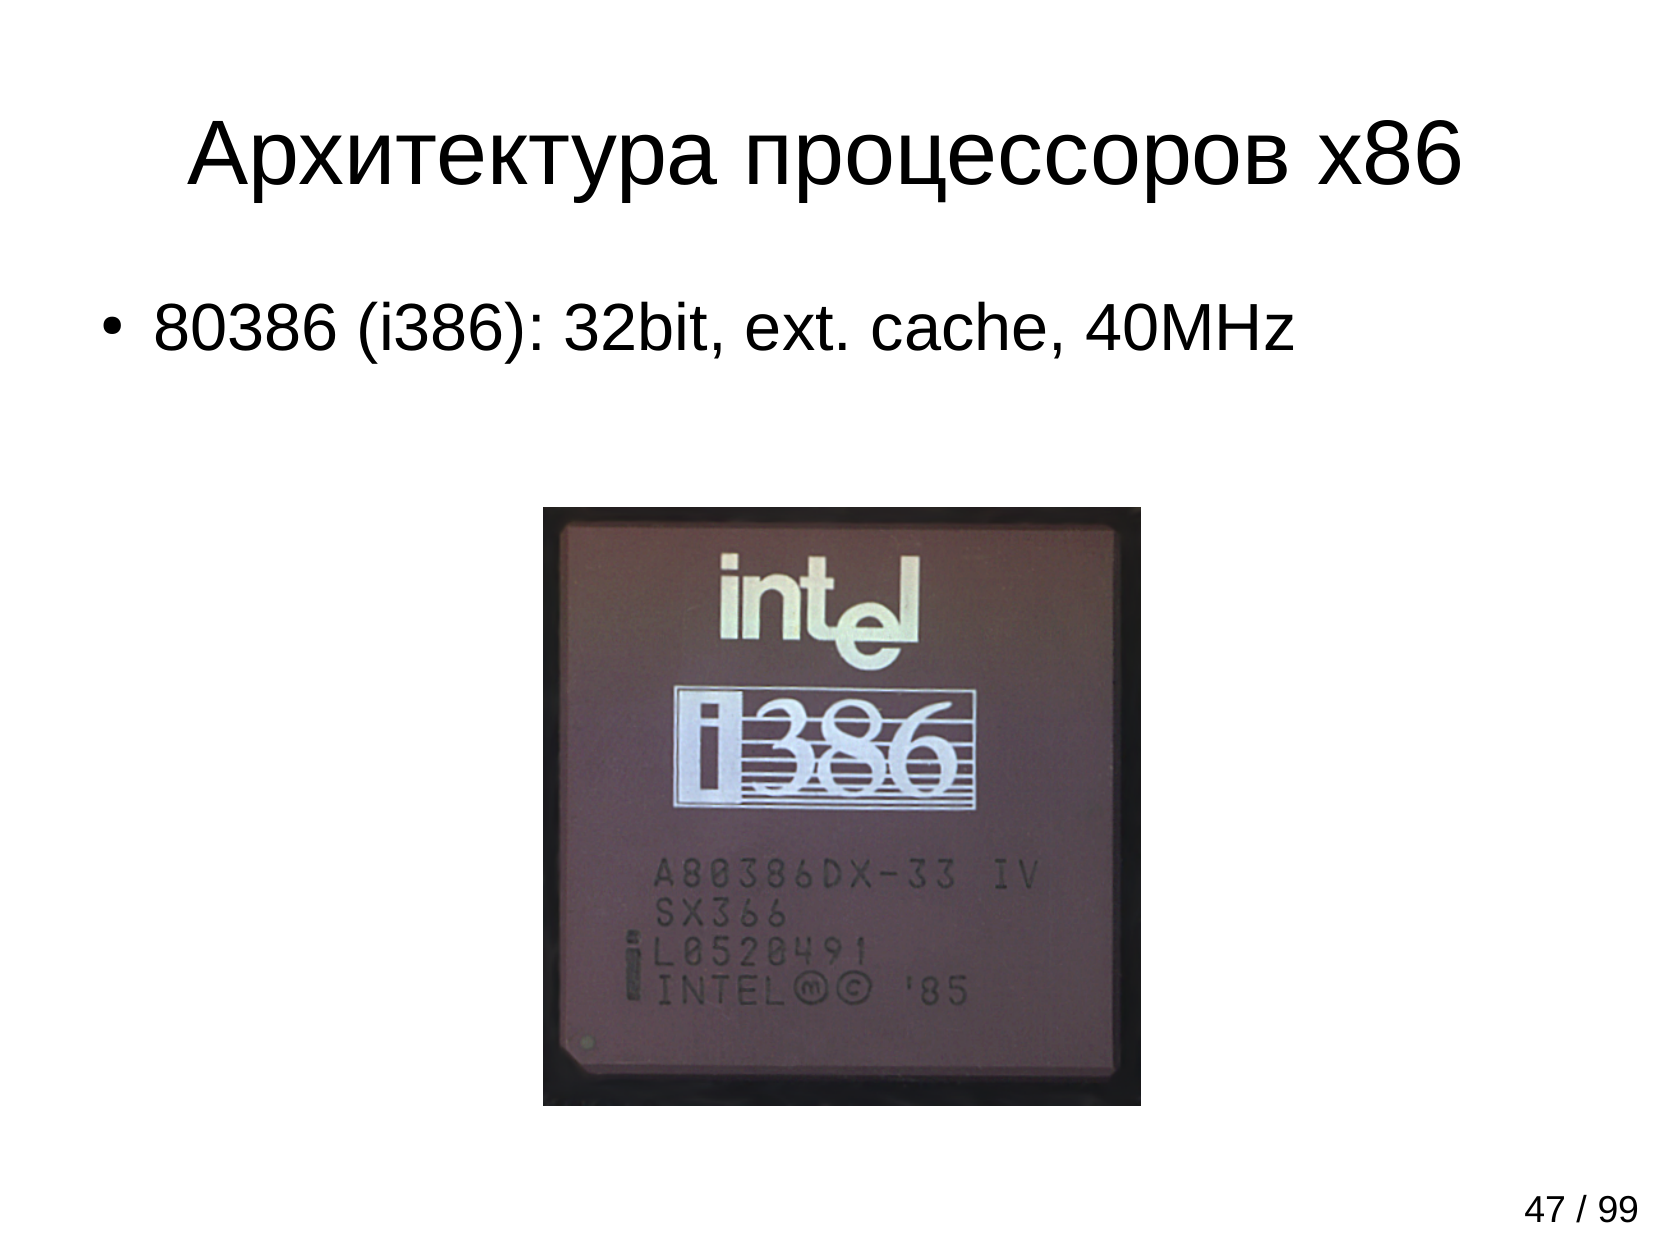

# Архитектура процессоров x86
80386 (i386): 32bit, ext. cache, 40MHz